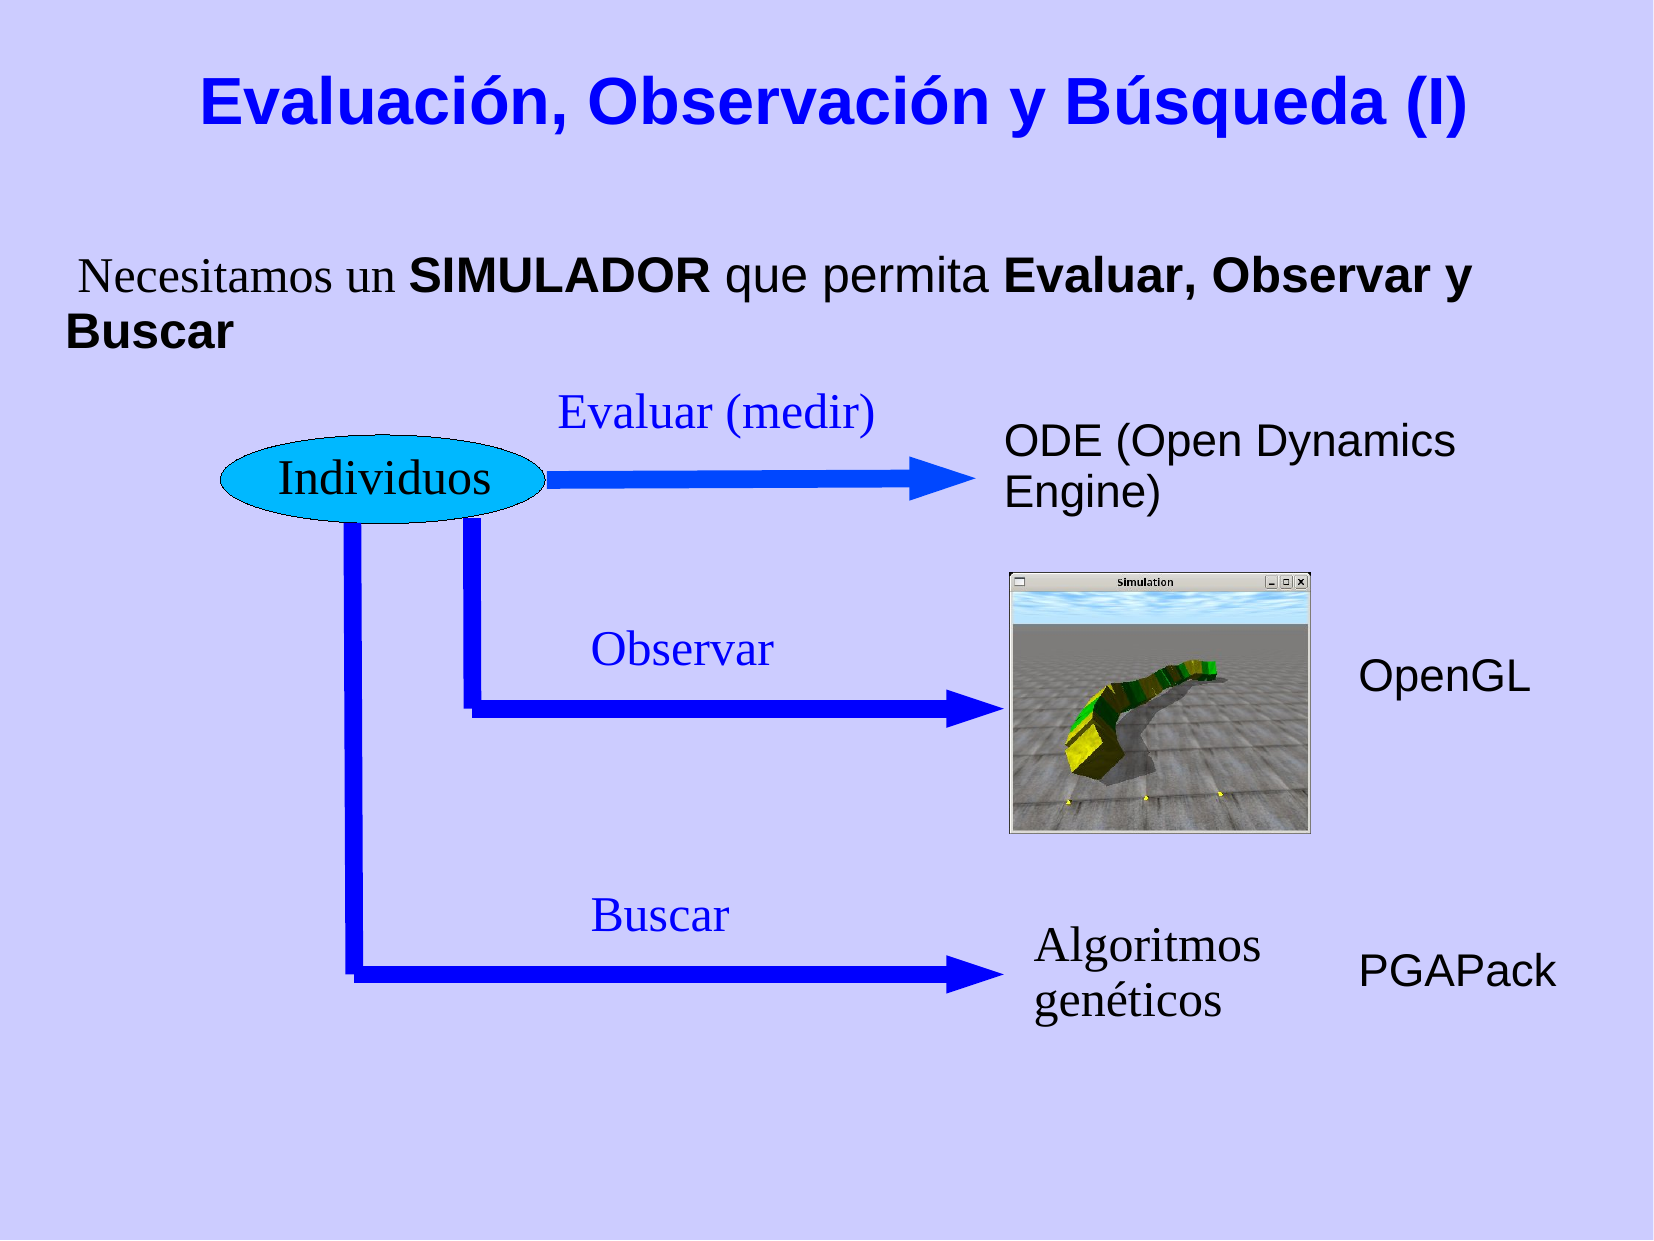

# Evaluación, Observación y Búsqueda (I)
 Necesitamos un SIMULADOR que permita Evaluar, Observar y Buscar
Evaluar (medir)
ODE (Open Dynamics Engine)
Individuos
Observar
OpenGL
Buscar
Algoritmos genéticos
PGAPack